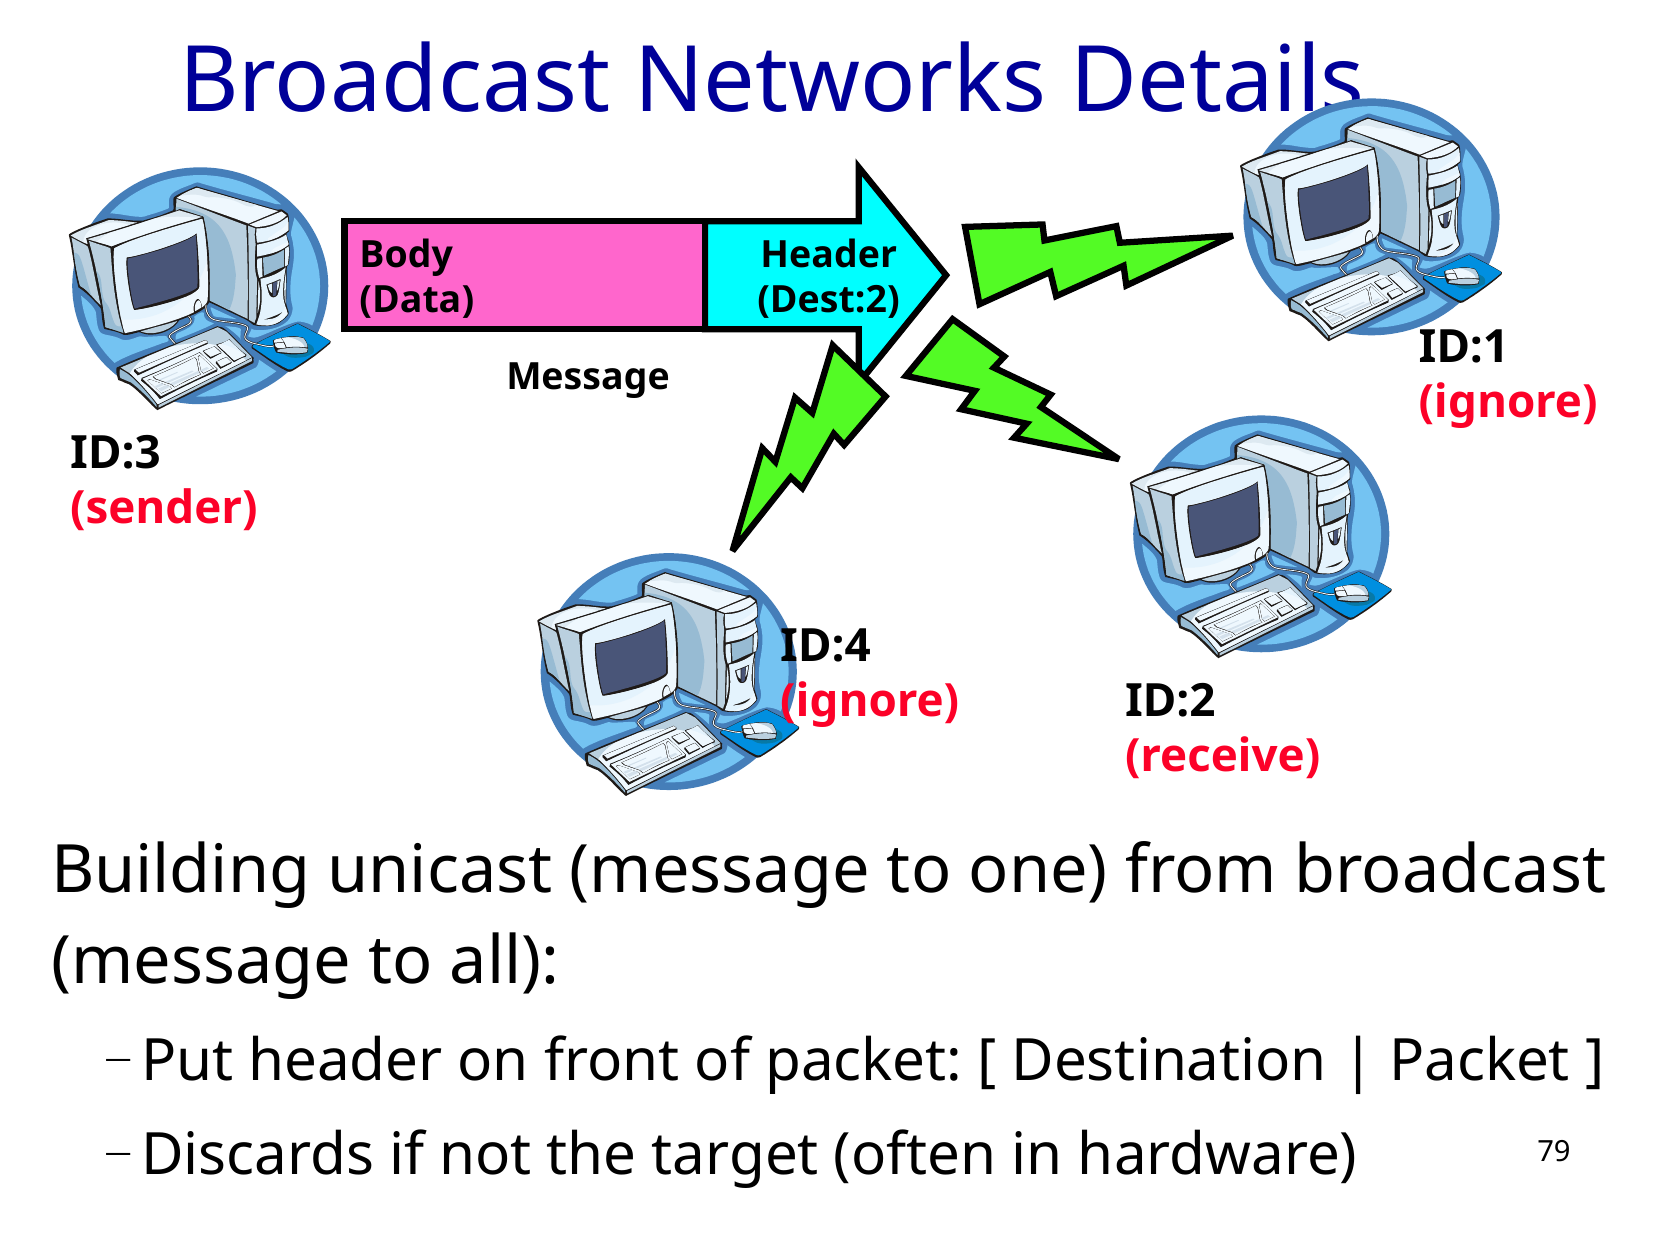

# Broadcast Networks Details
ID:3
(sender)
Header
(Dest:2)
Body
(Data)
Message
ID:1
(ignore)
ID:4
(ignore)
ID:2
(receive)
Building unicast (message to one) from broadcast (message to all):
Put header on front of packet: [ Destination | Packet ]
Discards if not the target (often in hardware)
79